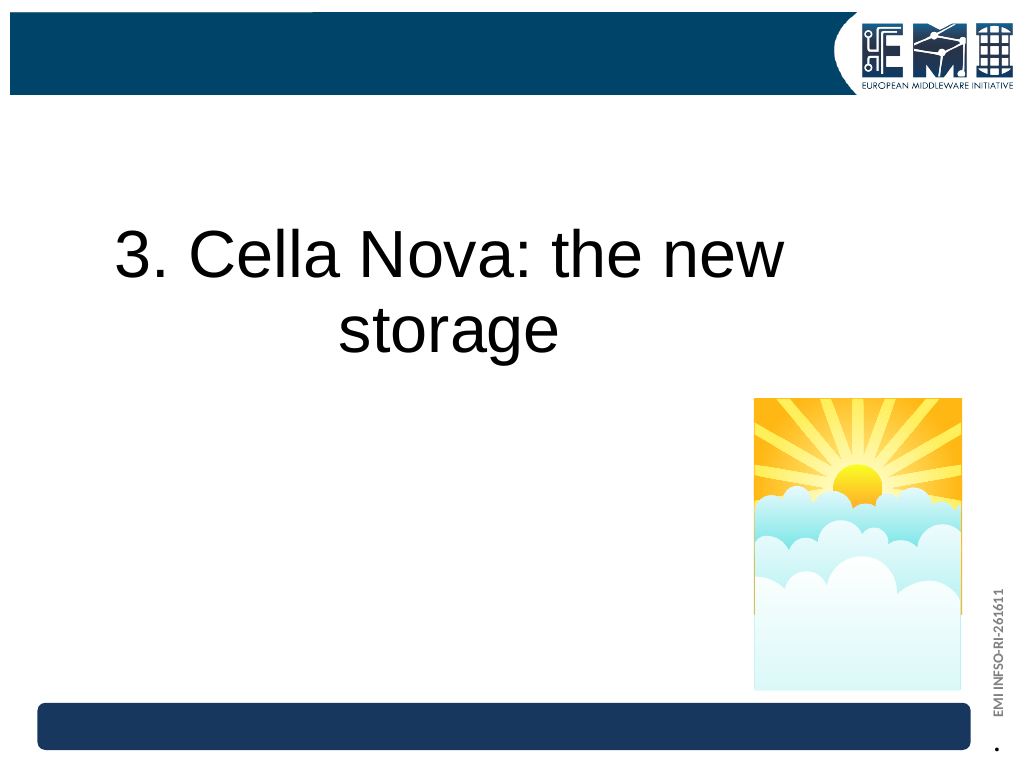

# 3. Cella Nova: the new storage